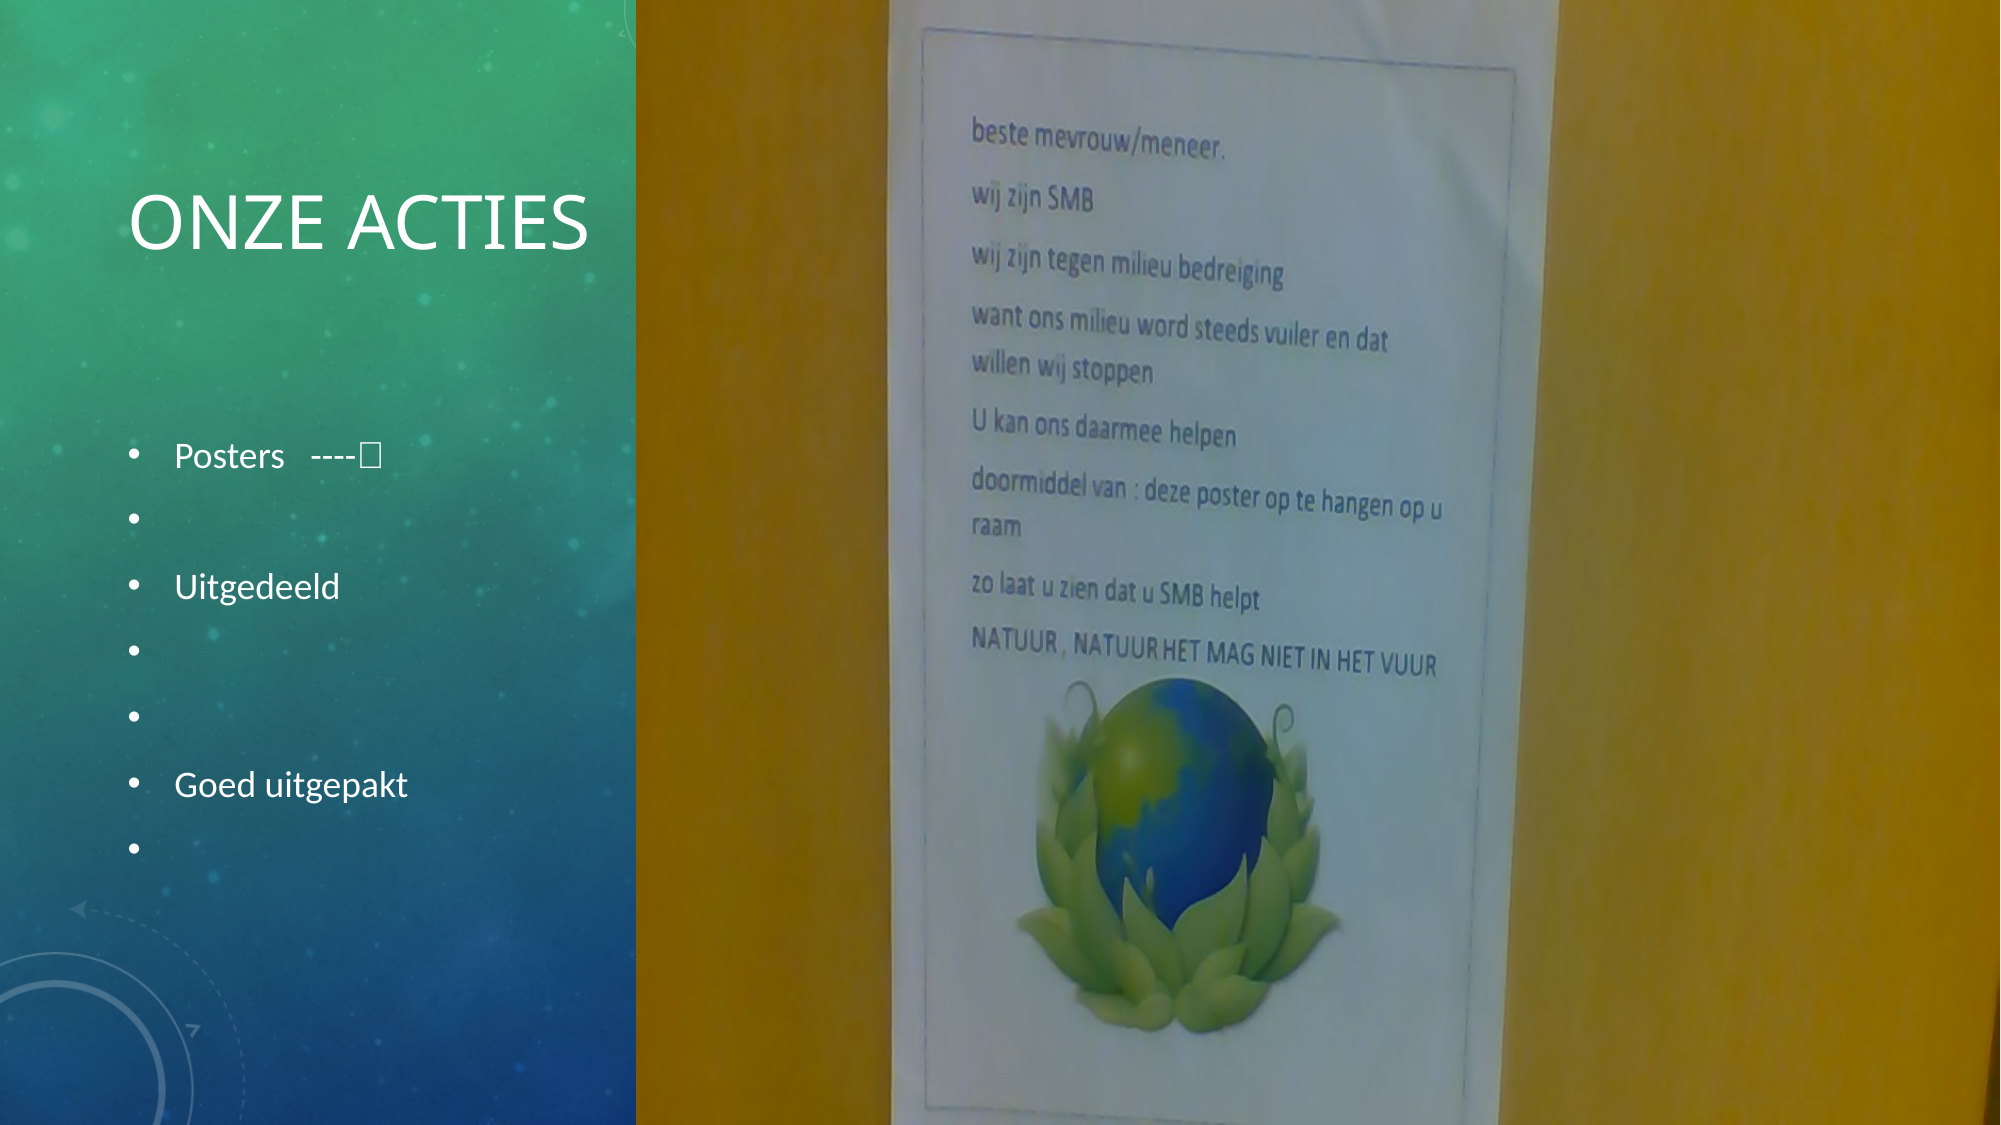

# Onze acties
Posters ----
Uitgedeeld
Goed uitgepakt